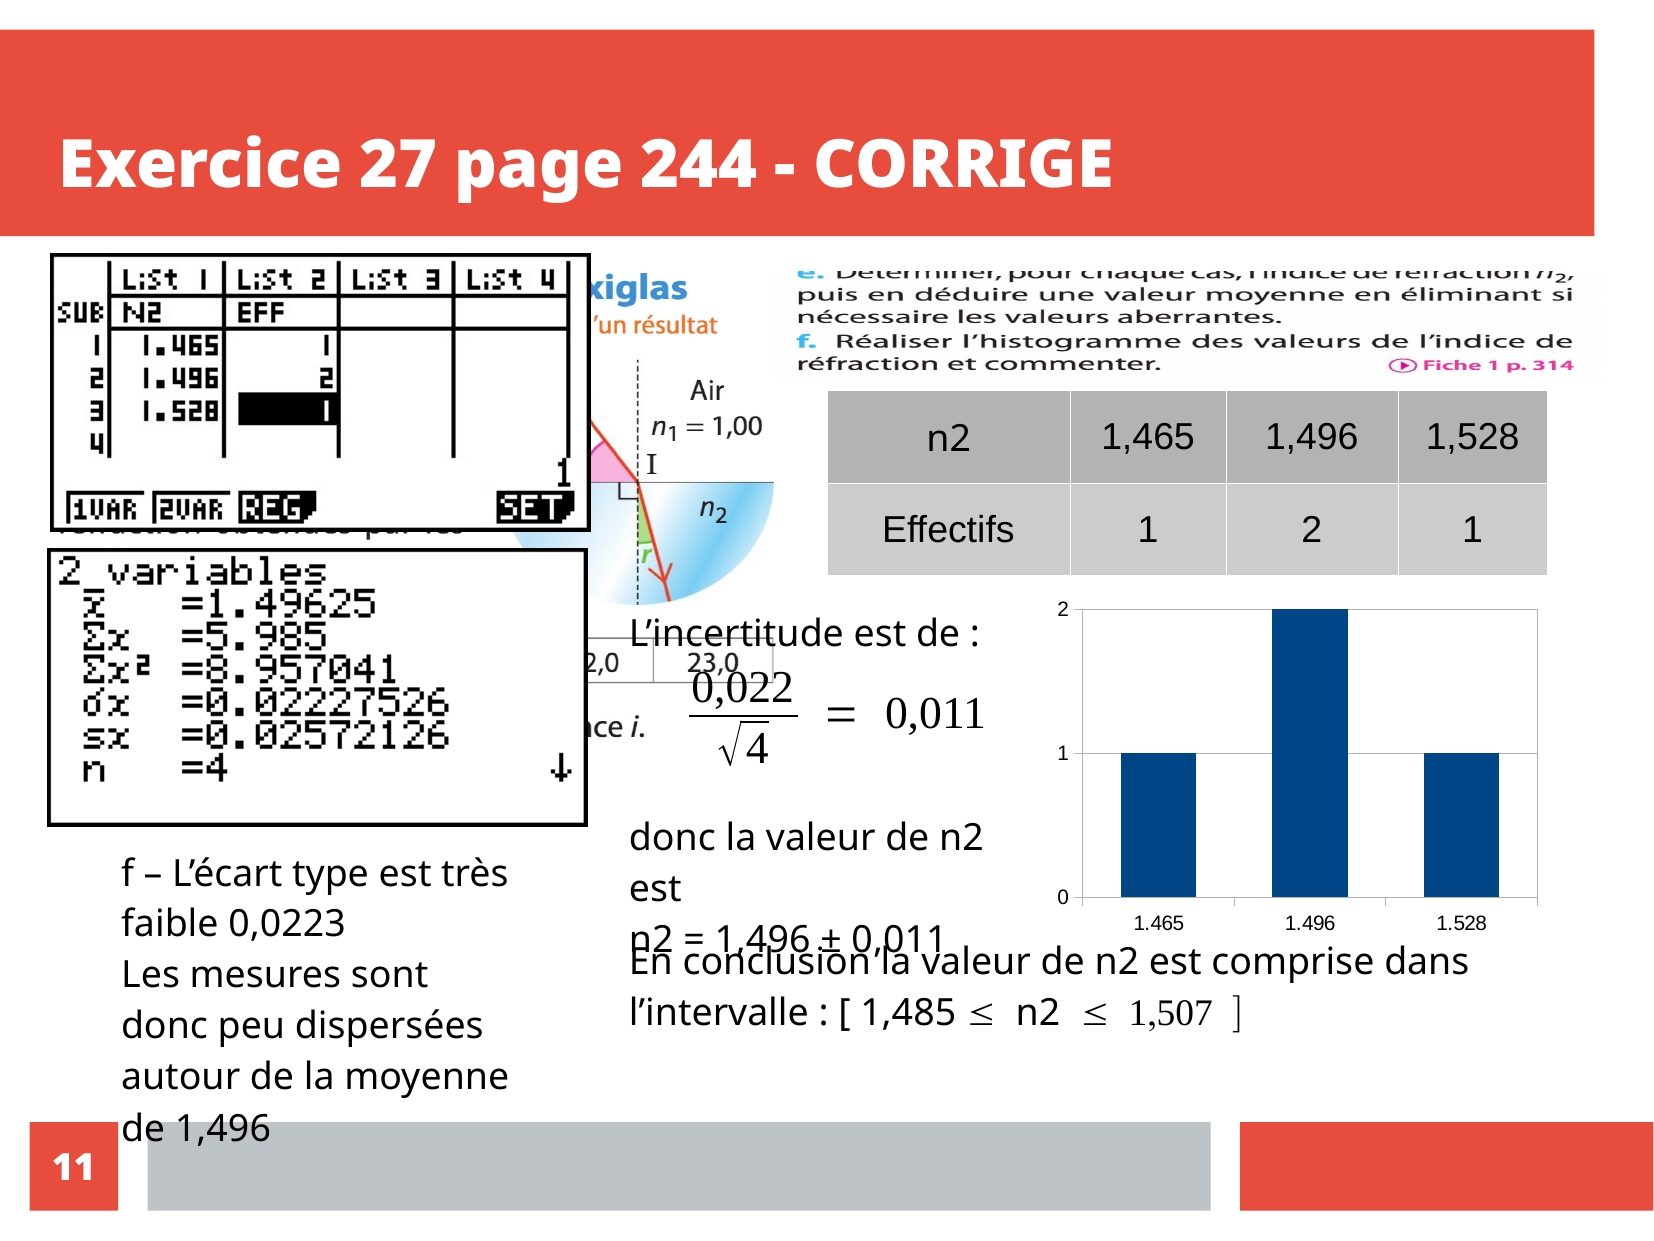

# Exercice 27 page 244 - CORRIGE
| n2 | 1,465 | 1,496 | 1,528 |
| --- | --- | --- | --- |
| Effectifs | 1 | 2 | 1 |
### Chart
| Category | effectifs |
|---|---|
| 1.465 | 1.0 |
| 1.496 | 2.0 |
| 1.528 | 1.0 |L’incertitude est de :
donc la valeur de n2 est
n2 = 1,496 ± 0,011
f – L’écart type est très faible 0,0223
Les mesures sont donc peu dispersées autour de la moyenne de 1,496
En conclusion la valeur de n2 est comprise dans l’intervalle : [ 1,485 ≤ n2 ≤ 1,507 ]
11